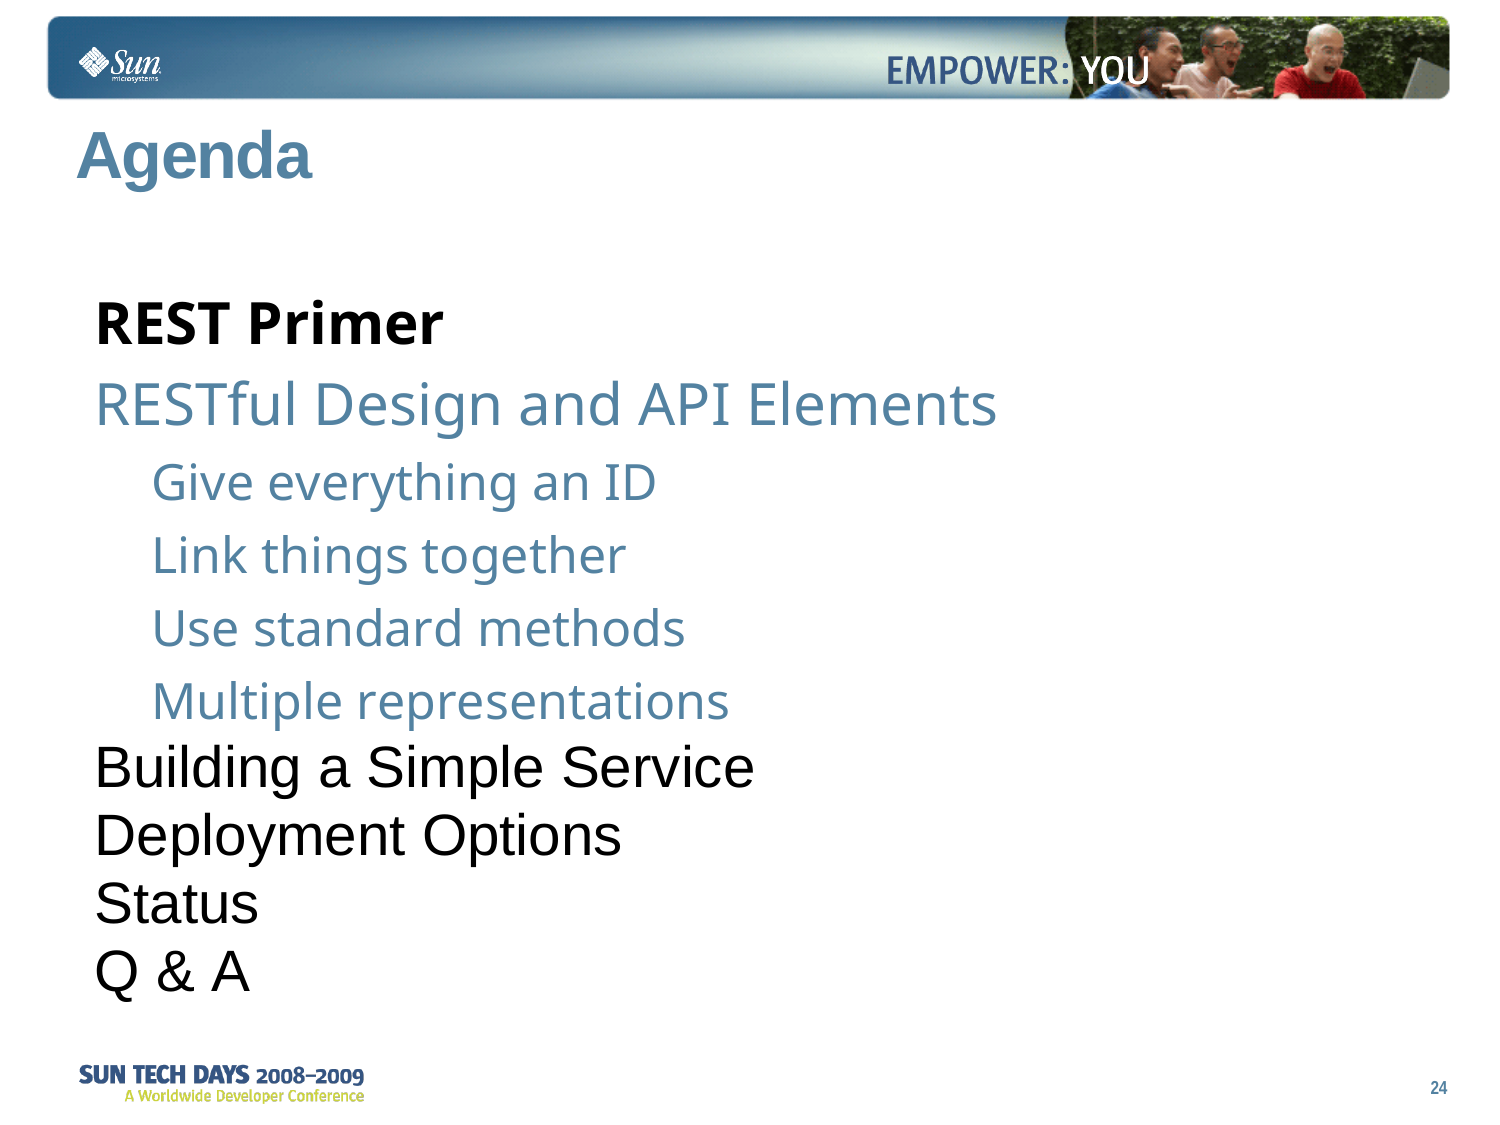

# Agenda
REST Primer
RESTful Design and API Elements
Give everything an ID
Link things together
Use standard methods
Multiple representations
Building a Simple Service
Deployment Options
Status
Q & A